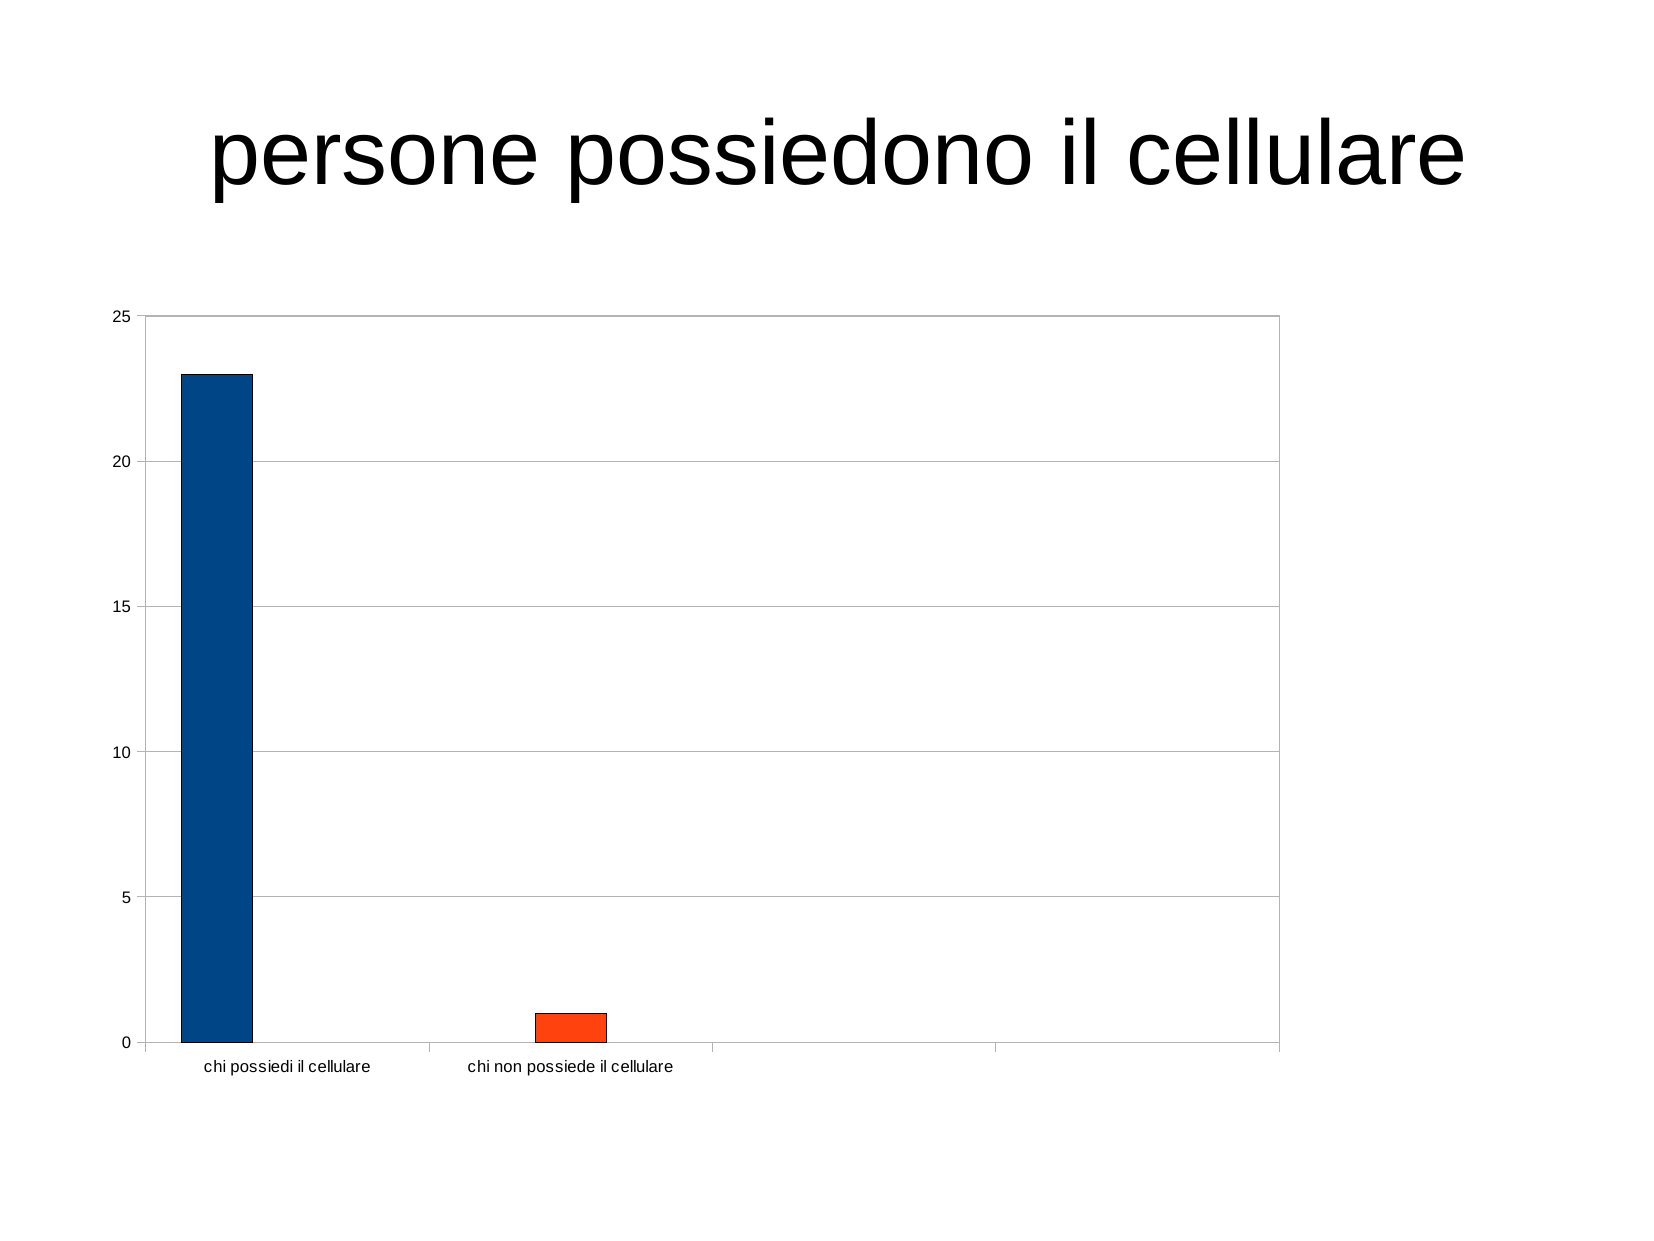

# persone possiedono il cellulare
### Chart
| Category | Colonna 1 | Colonna 2 | Colonna 3 |
|---|---|---|---|
| chi possiedi il cellulare | 23.0 | None | None |
| chi non possiede il cellulare | None | 1.0 | None |
| None | None | None | None |
| None | None | None | None |